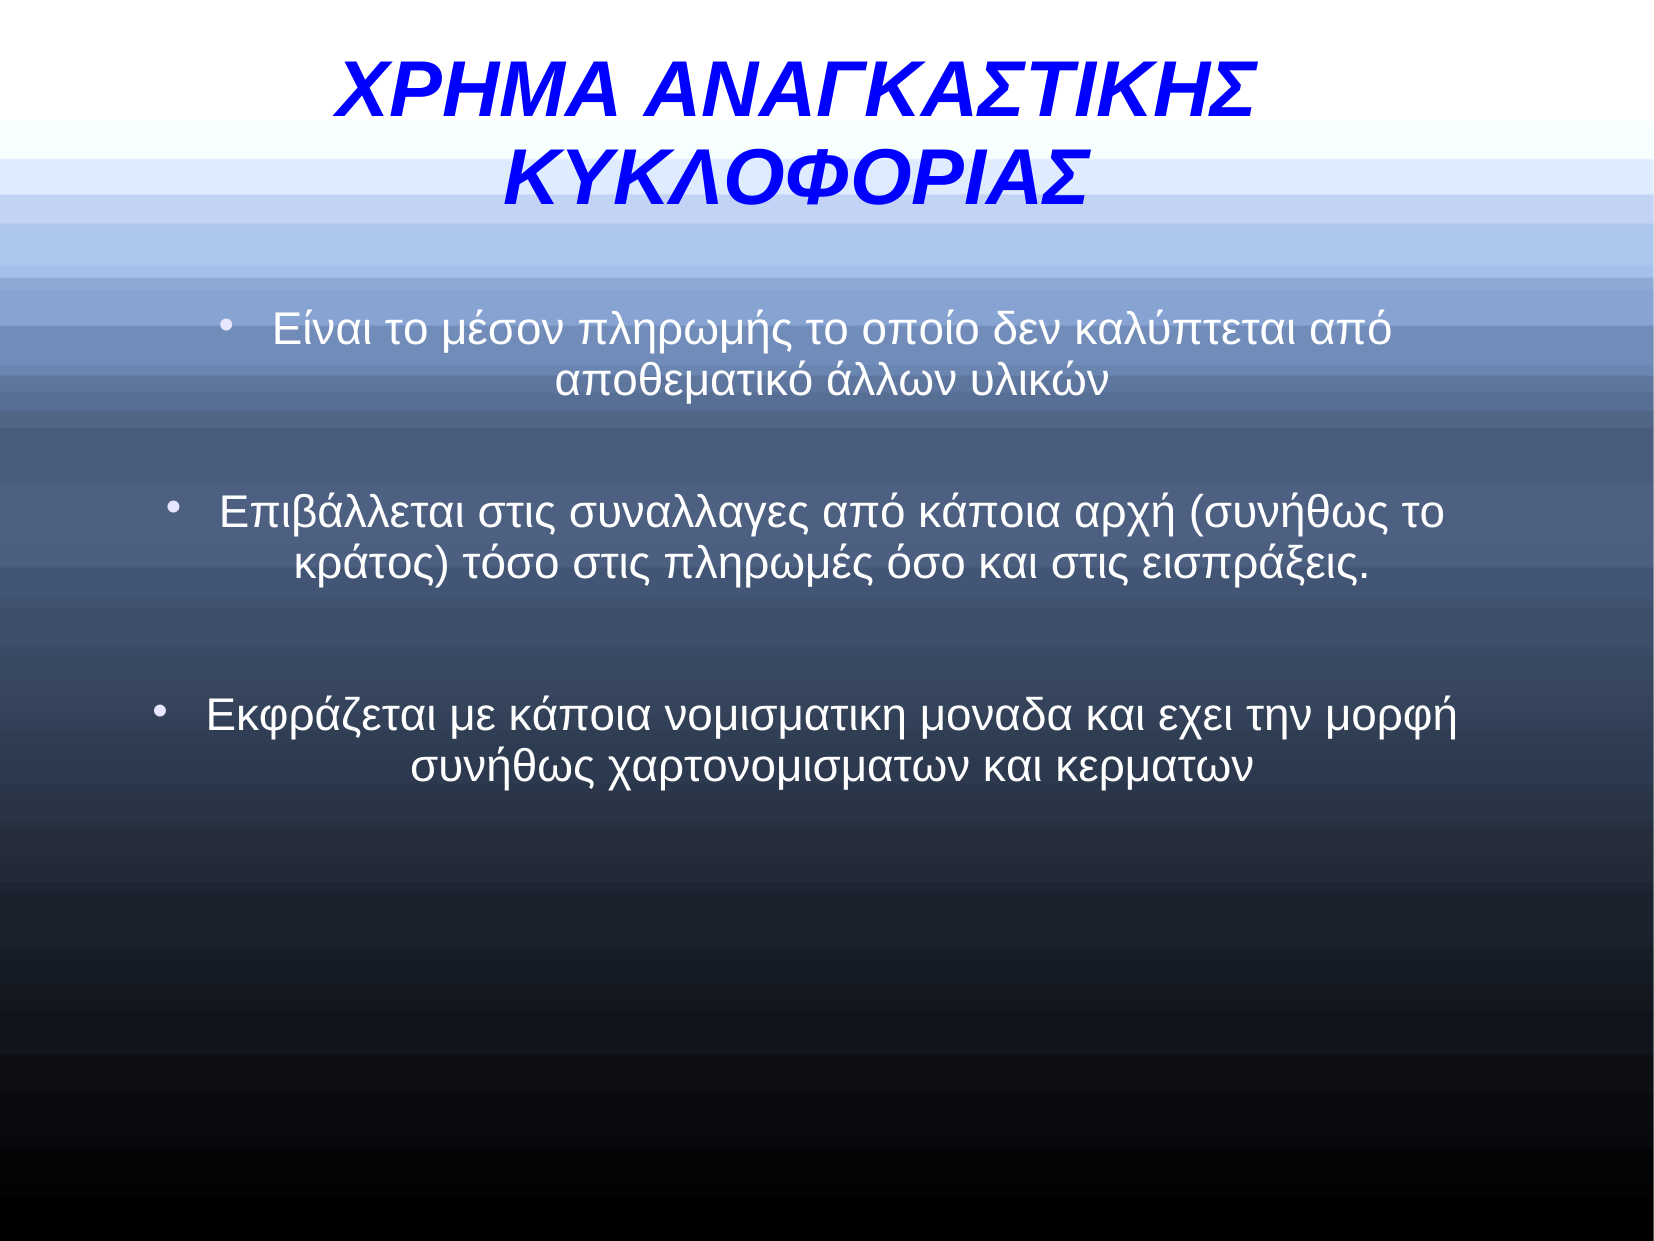

# ΧΡΗΜΑ ΑΝΑΓΚΑΣΤΙΚΗΣ ΚΥΚΛΟΦΟΡΙΑΣ
Είναι το μέσον πληρωμής το οποίο δεν καλύπτεται από αποθεματικό άλλων υλικών
Επιβάλλεται στις συναλλαγες από κάποια αρχή (συνήθως το κράτος) τόσο στις πληρωμές όσο και στις εισπράξεις.
Εκφράζεται με κάποια νομισματικη μοναδα και εχει την μορφή συνήθως χαρτονομισματων και κερματων